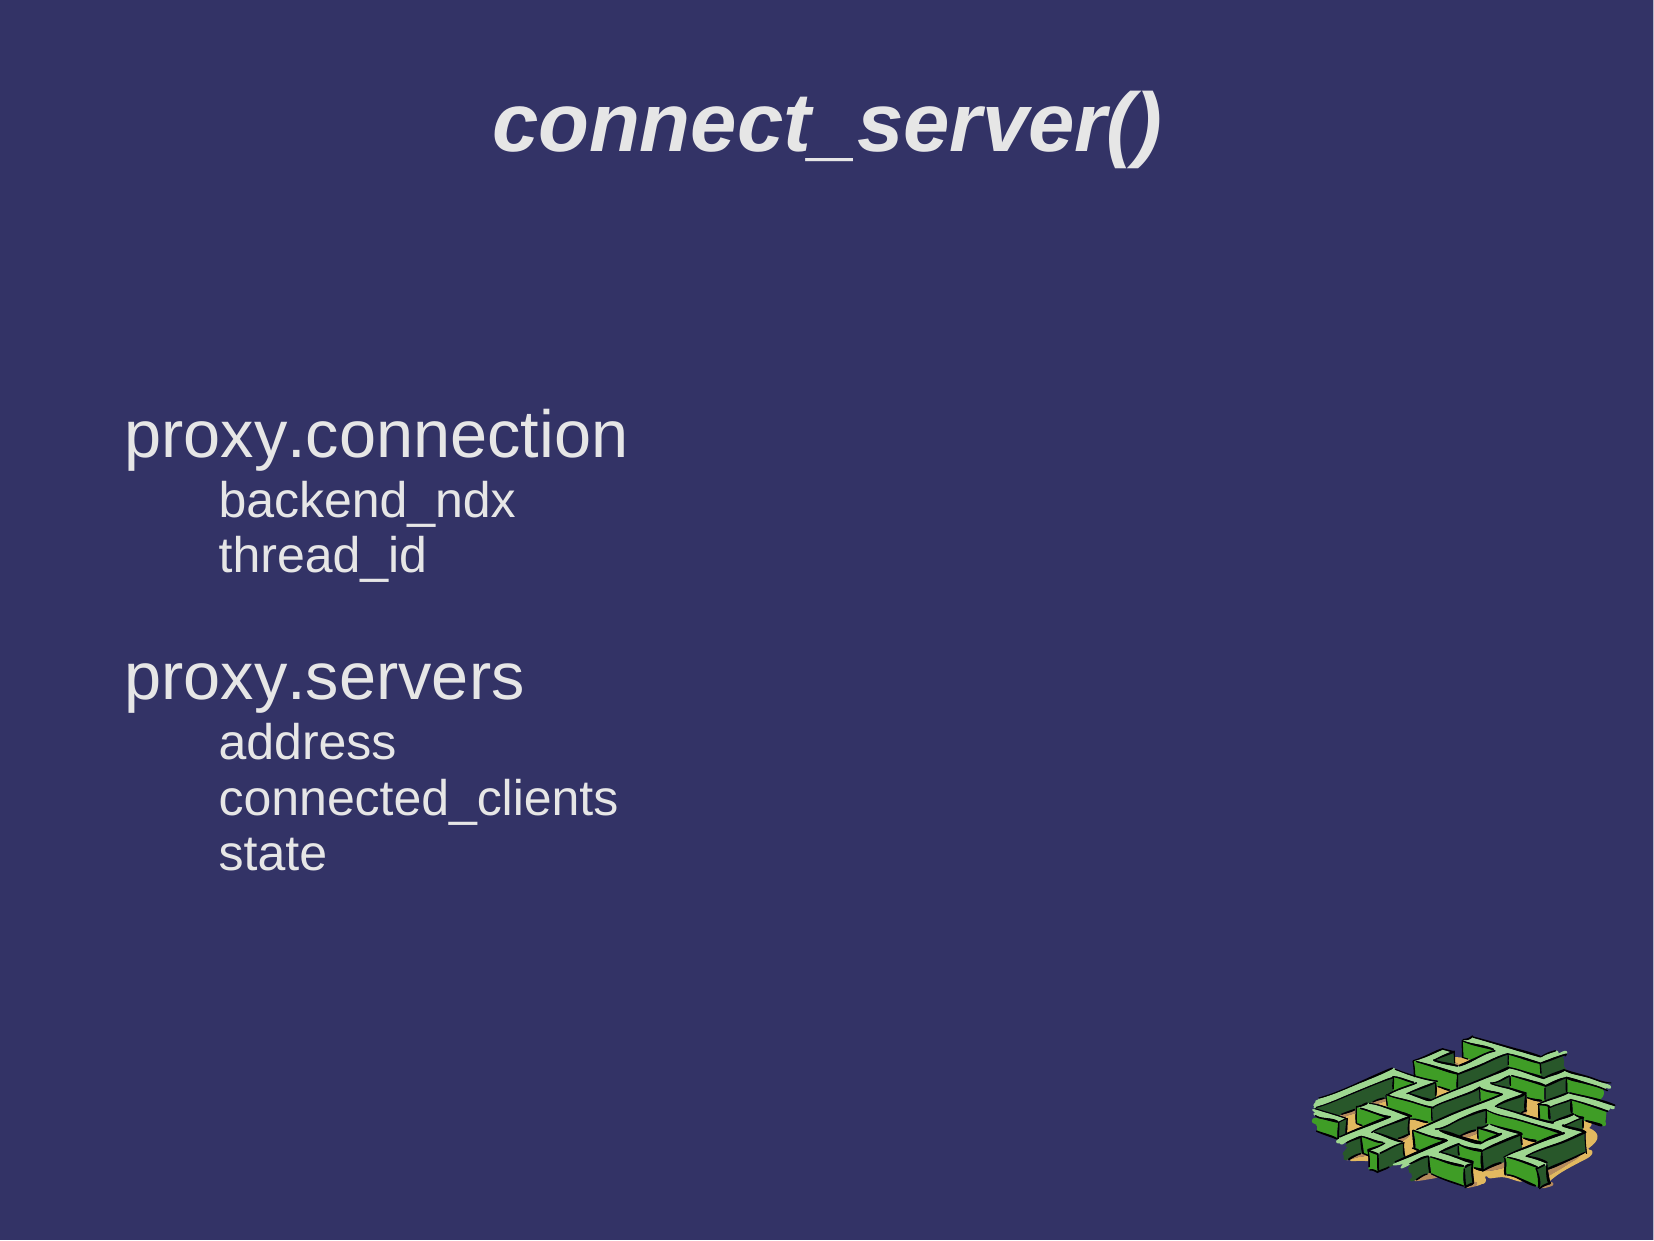

# connect_server()
proxy.connection
backend_ndx
thread_id
proxy.servers
address
connected_clients
state